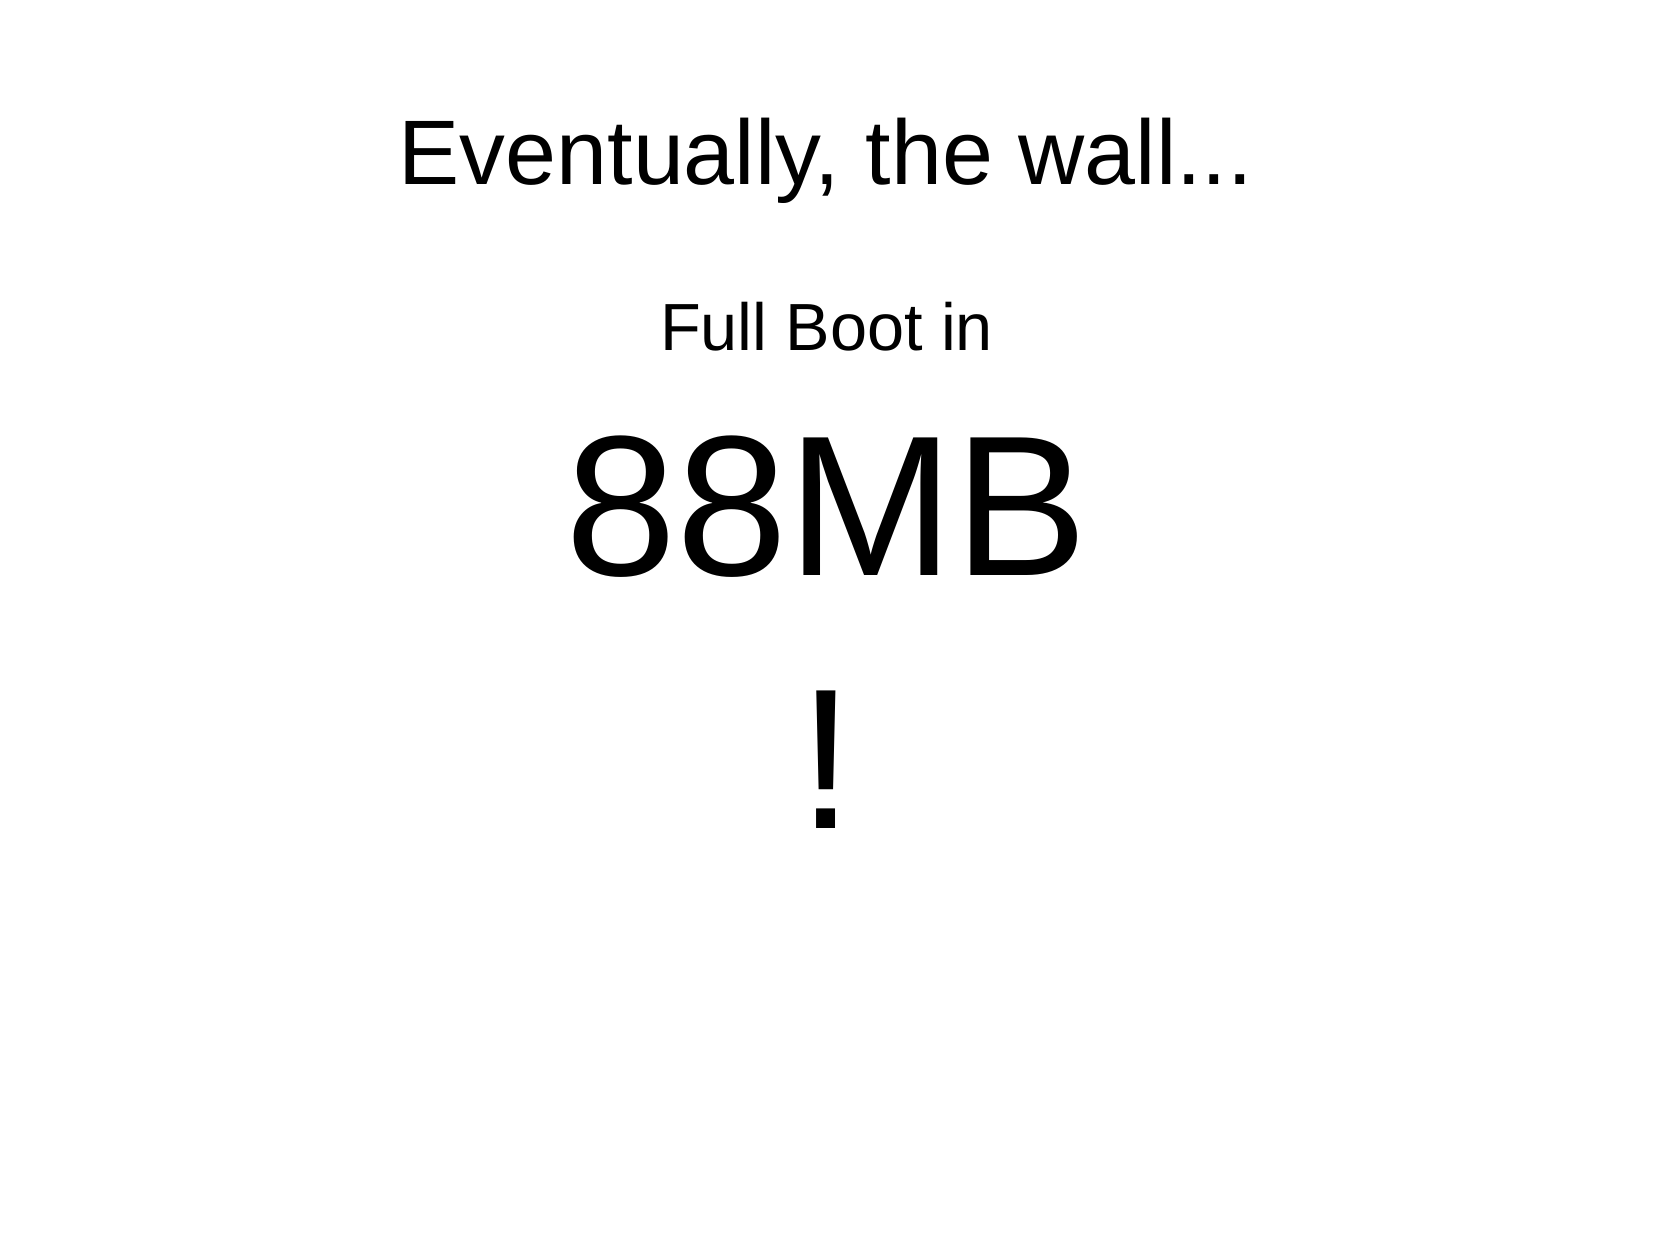

# Eventually, the wall...
Full Boot in
88MB
!